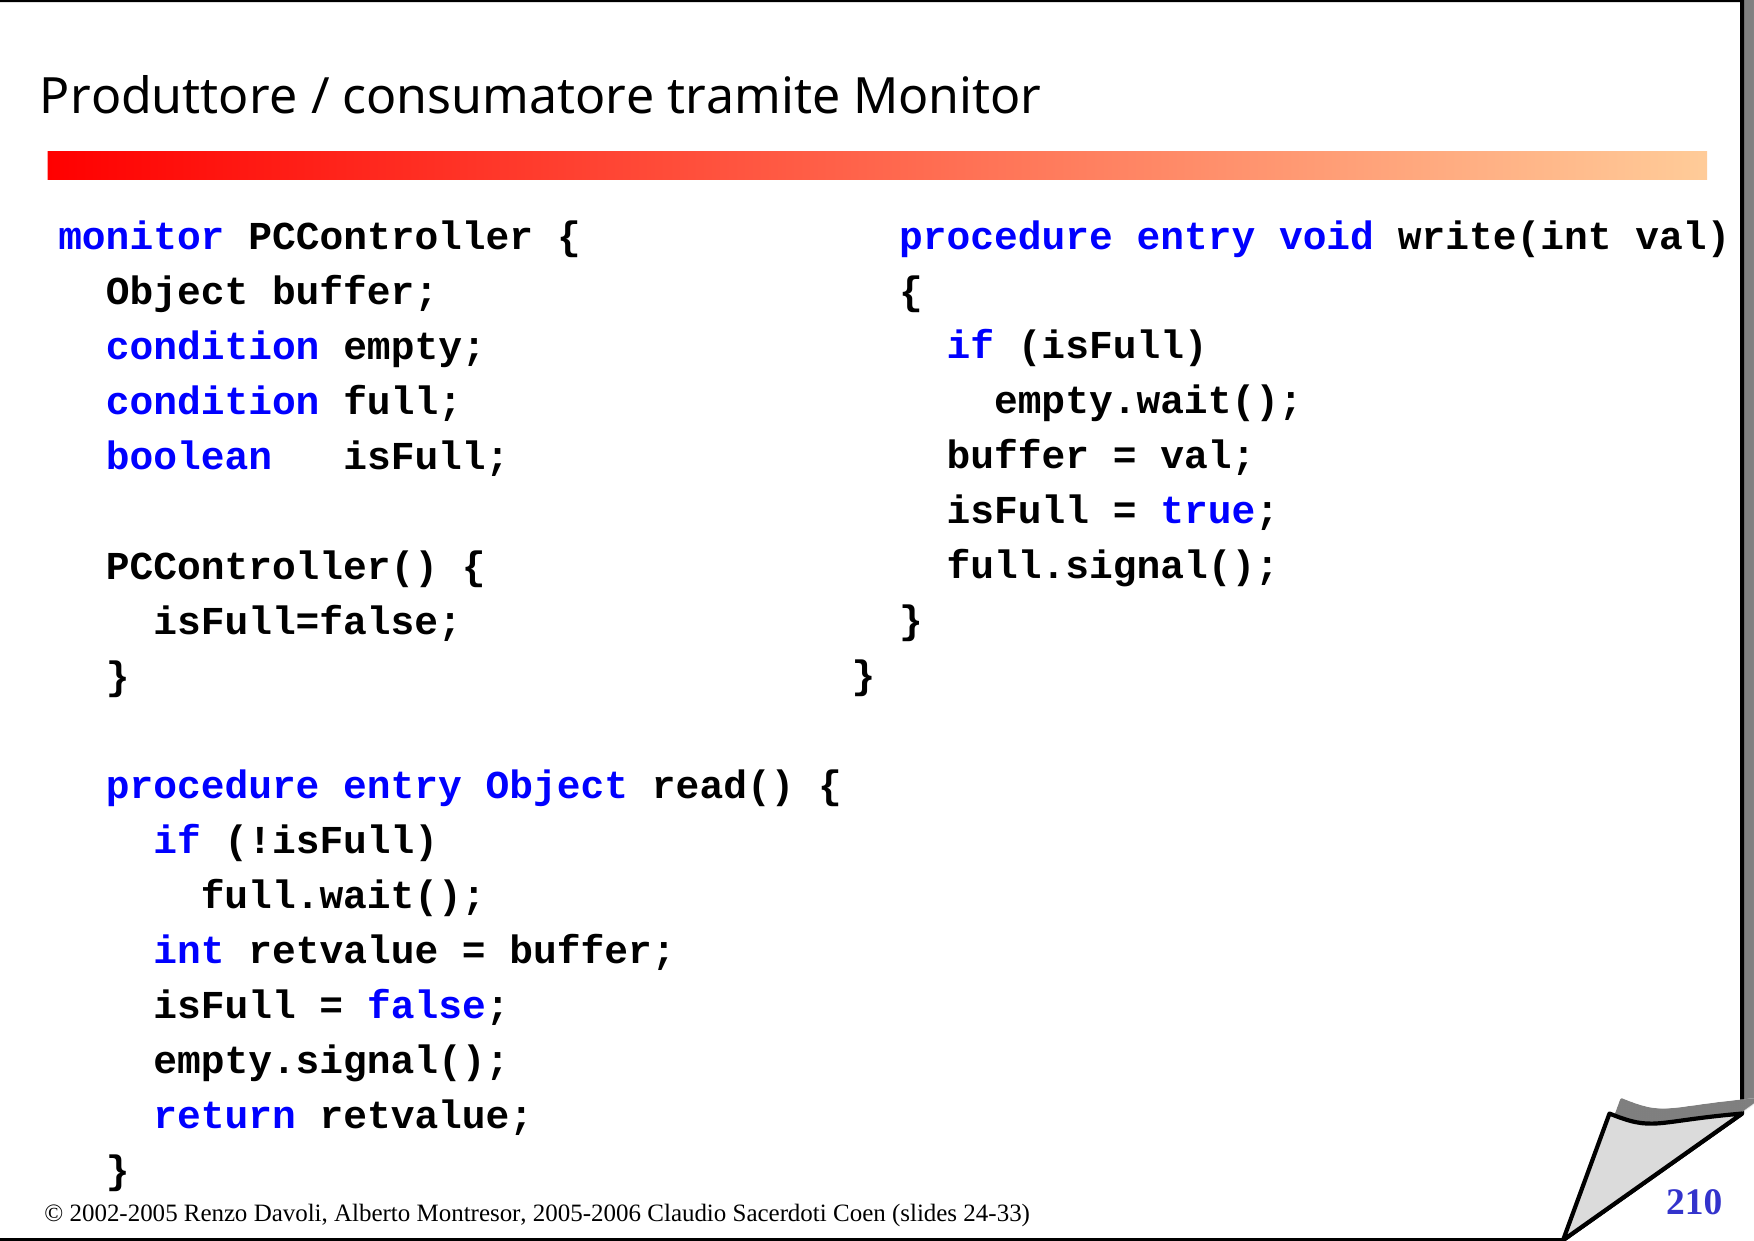

# Produttore / consumatore tramite Monitor
 procedure entry void write(int val)
 {
 if (isFull)
 empty.wait();
 buffer = val;
 isFull = true;
 full.signal();
 }
}
monitor PCController {
 Object buffer;
 condition empty;
 condition full;
 boolean isFull;
 PCController() {
 isFull=false;
 }
 procedure entry Object read() {
 if (!isFull)
 full.wait();
 int retvalue = buffer;
 isFull = false;
 empty.signal();
 return retvalue;
 }